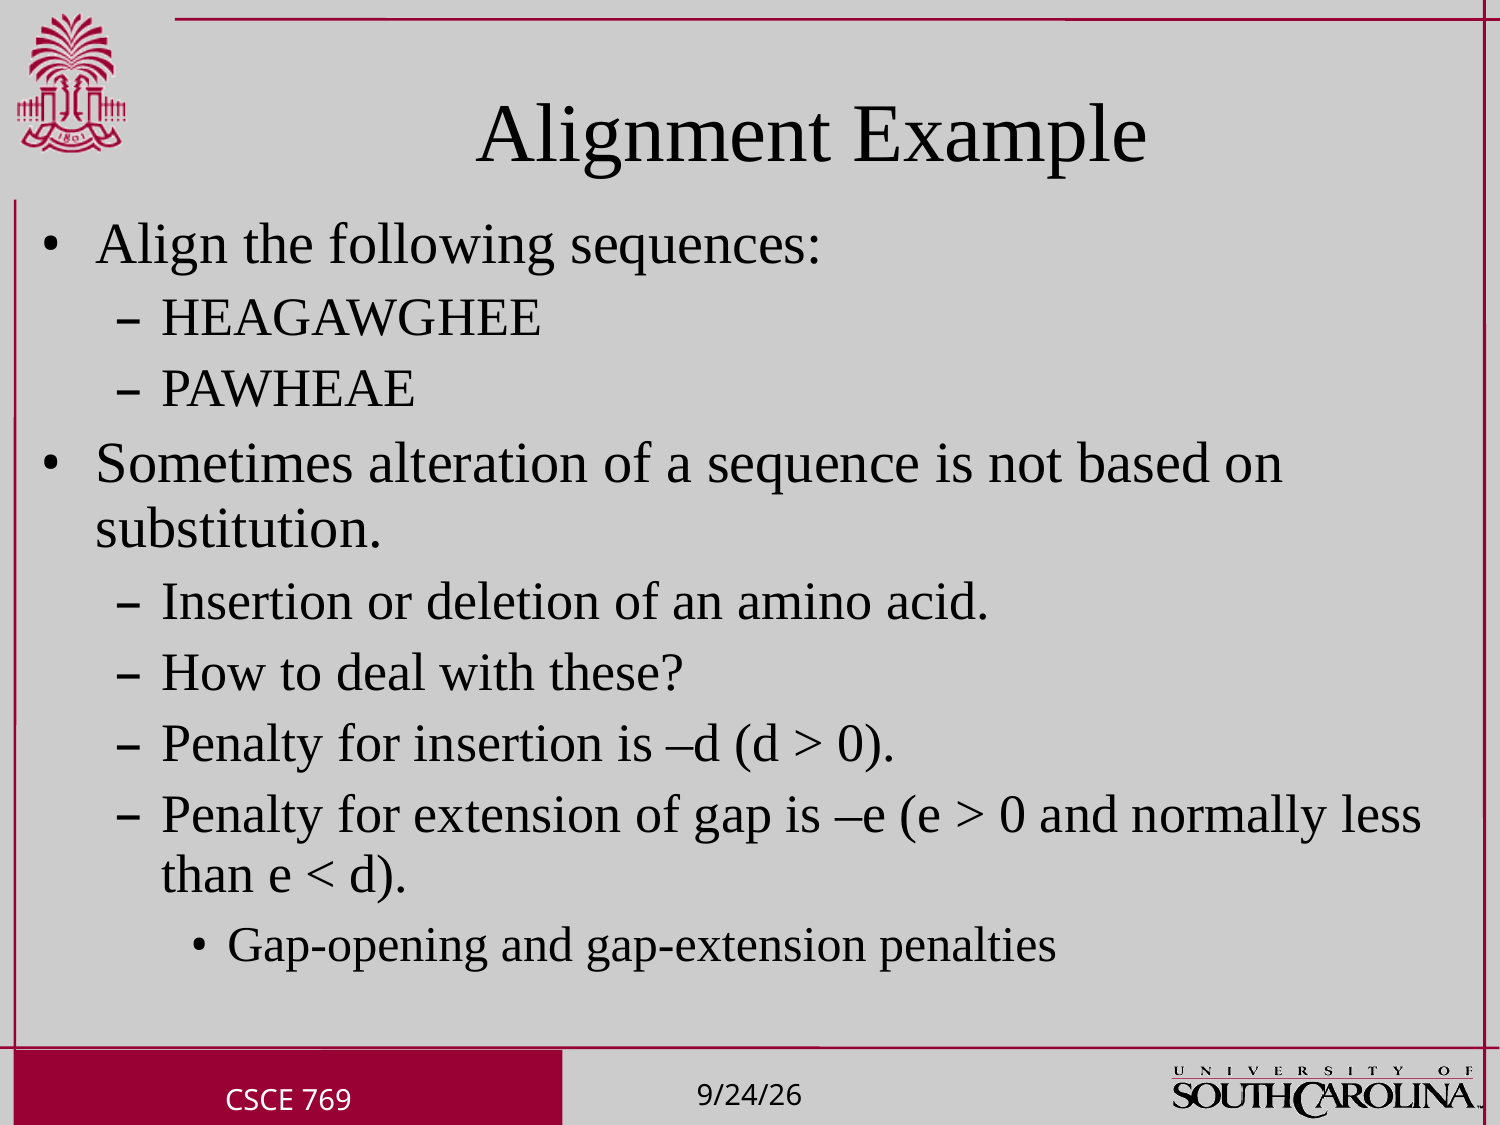

# Alignment Example
Align the following sequences:
HEAGAWGHEE
PAWHEAE
Sometimes alteration of a sequence is not based on substitution.
Insertion or deletion of an amino acid.
How to deal with these?
Penalty for insertion is –d (d > 0).
Penalty for extension of gap is –e (e > 0 and normally less than e < d).
Gap-opening and gap-extension penalties